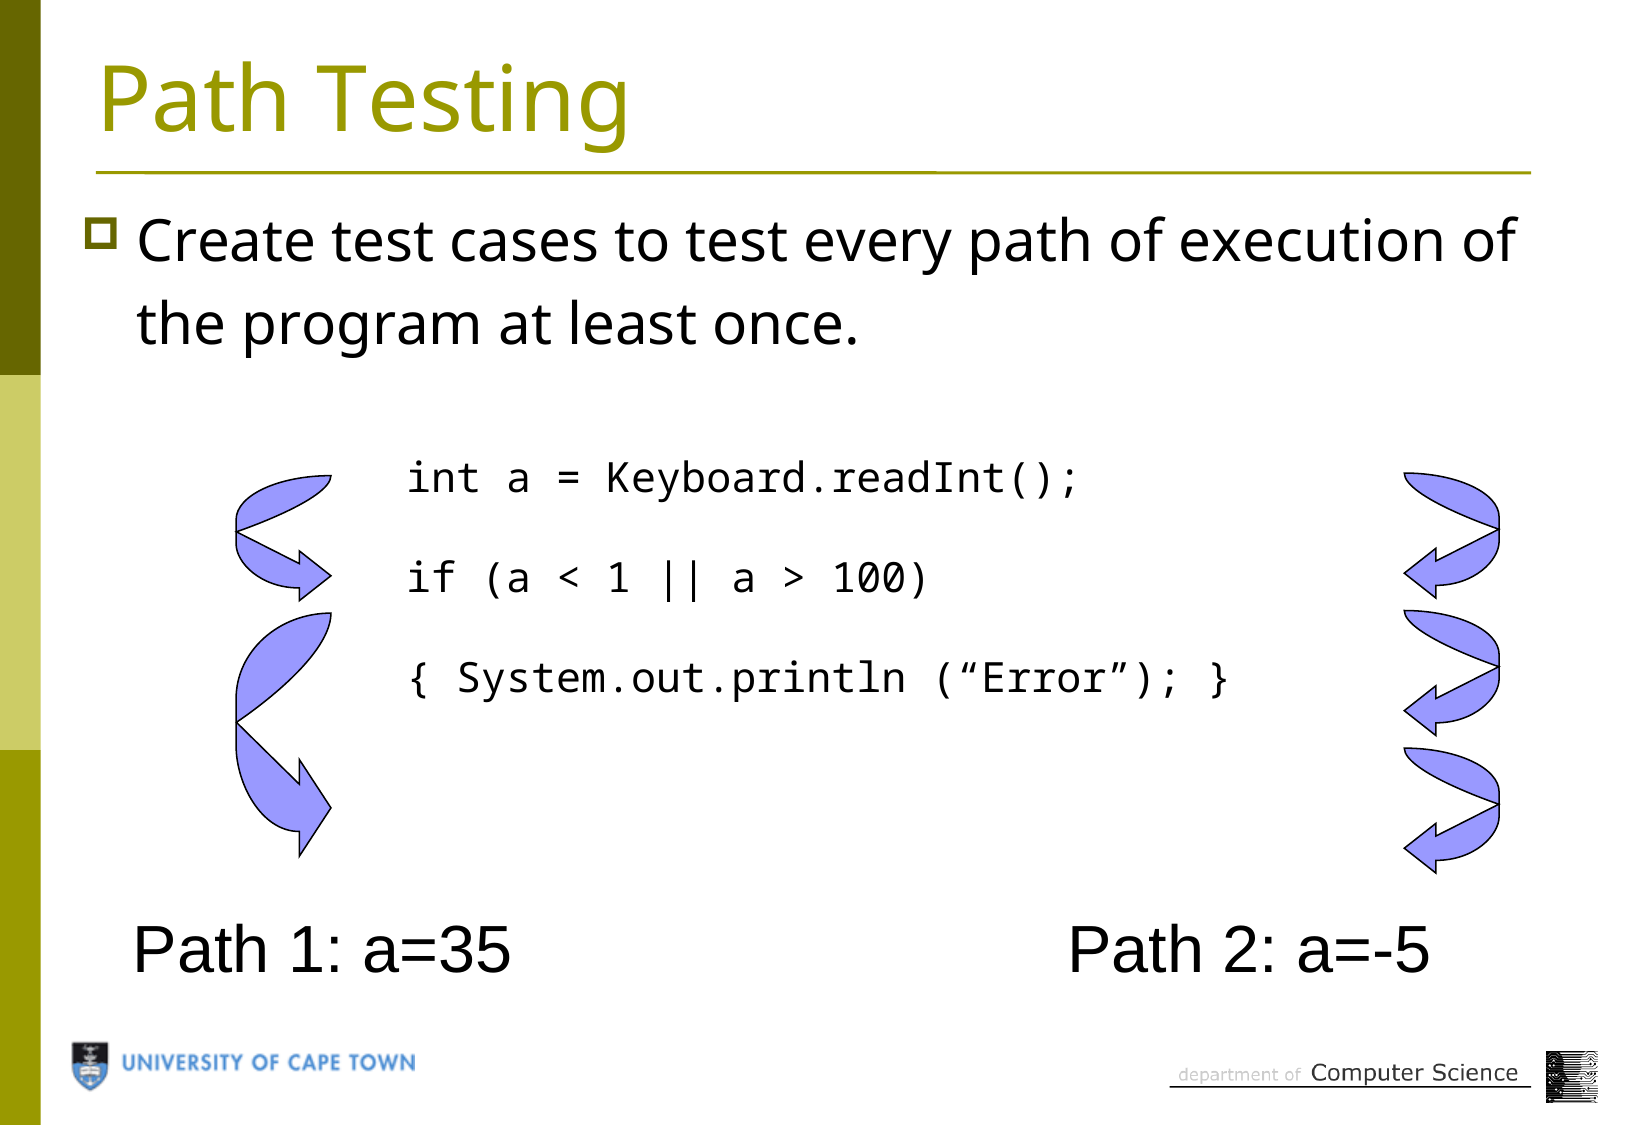

# Path Testing
Create test cases to test every path of execution of the program at least once.
int a = Keyboard.readInt();
if (a < 1 || a > 100)
{ System.out.println (“Error”); }
Path 1: a=35
Path 2: a=-5